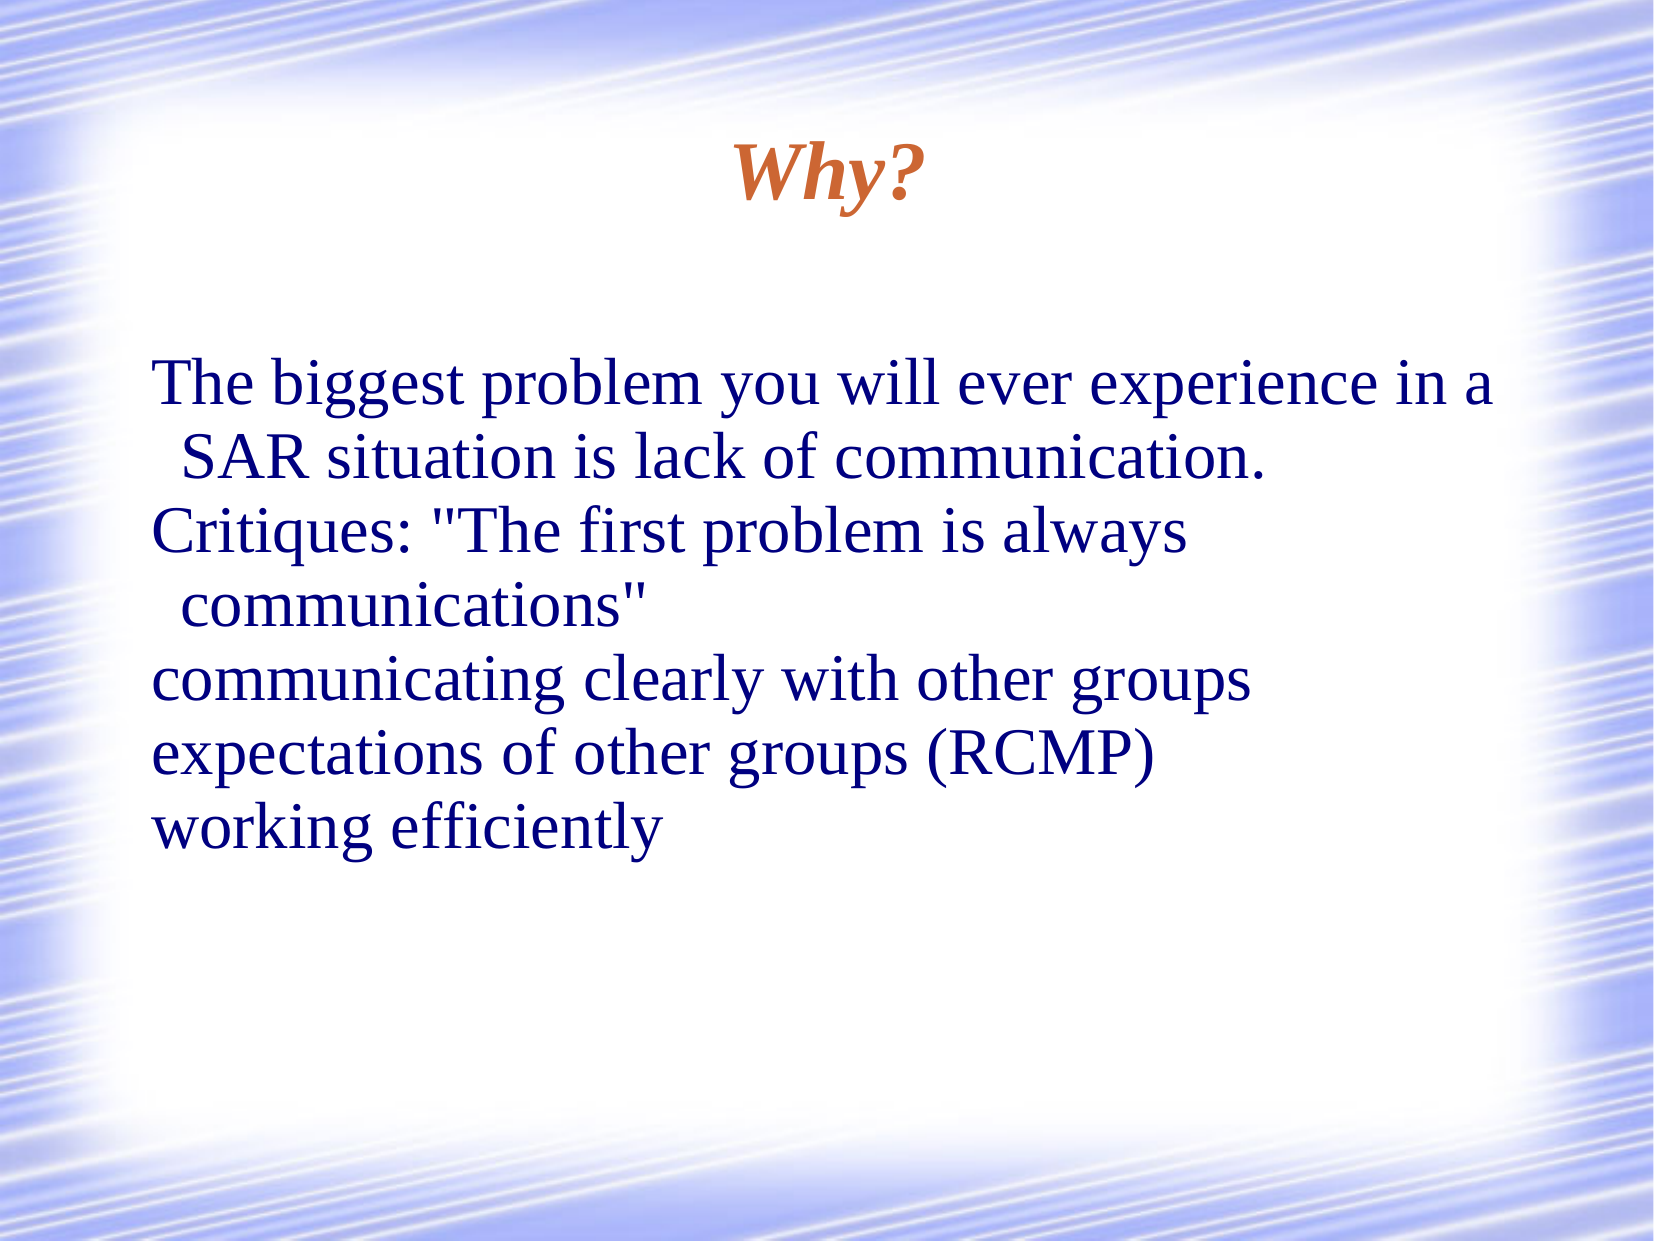

# Why?
The biggest problem you will ever experience in a SAR situation is lack of communication.
Critiques: "The first problem is always communications"
communicating clearly with other groups
expectations of other groups (RCMP)
working efficiently